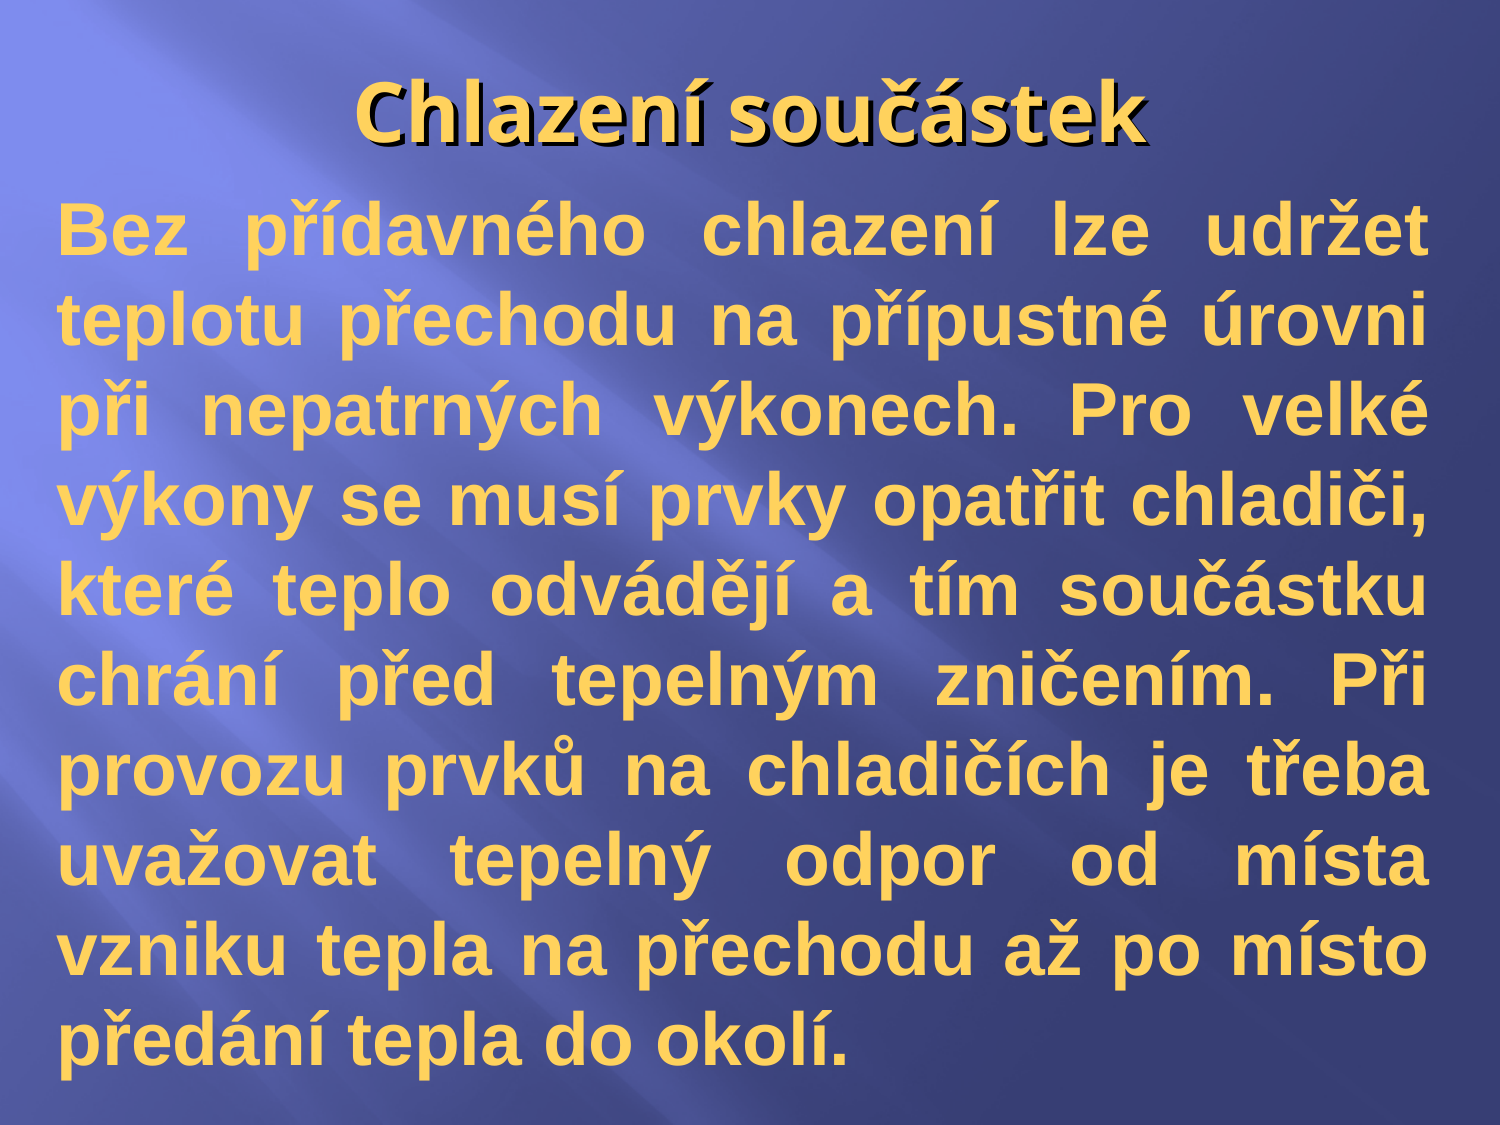

# Chlazení součástek
Bez přídavného chlazení lze udržet teplotu přechodu na přípustné úrovni při nepatrných výkonech. Pro velké výkony se musí prvky opatřit chladiči, které teplo odvádějí a tím součástku chrání před tepelným zničením. Při provozu prvků na chladičích je třeba uvažovat tepelný odpor od místa vzniku tepla na přechodu až po místo předání tepla do okolí.